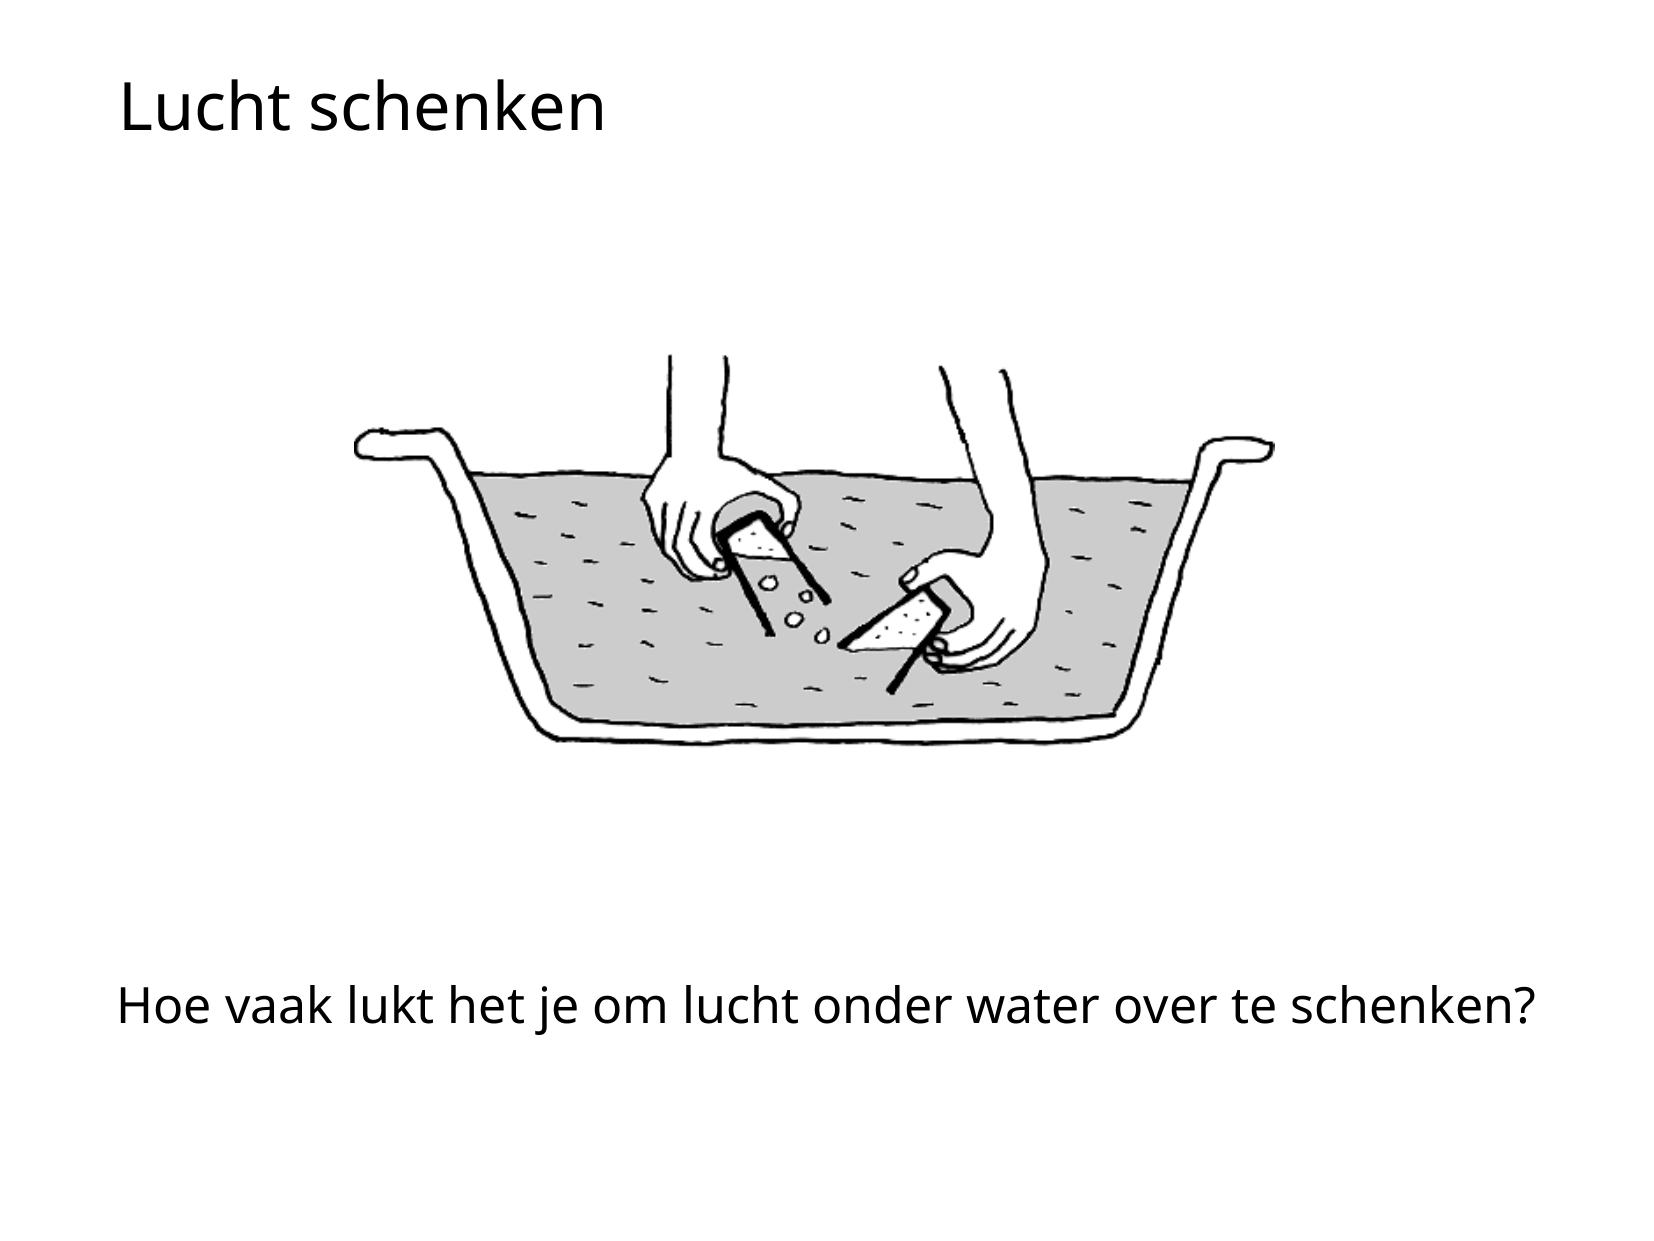

Lucht schenken
Hoe vaak lukt het je om lucht onder water over te schenken?